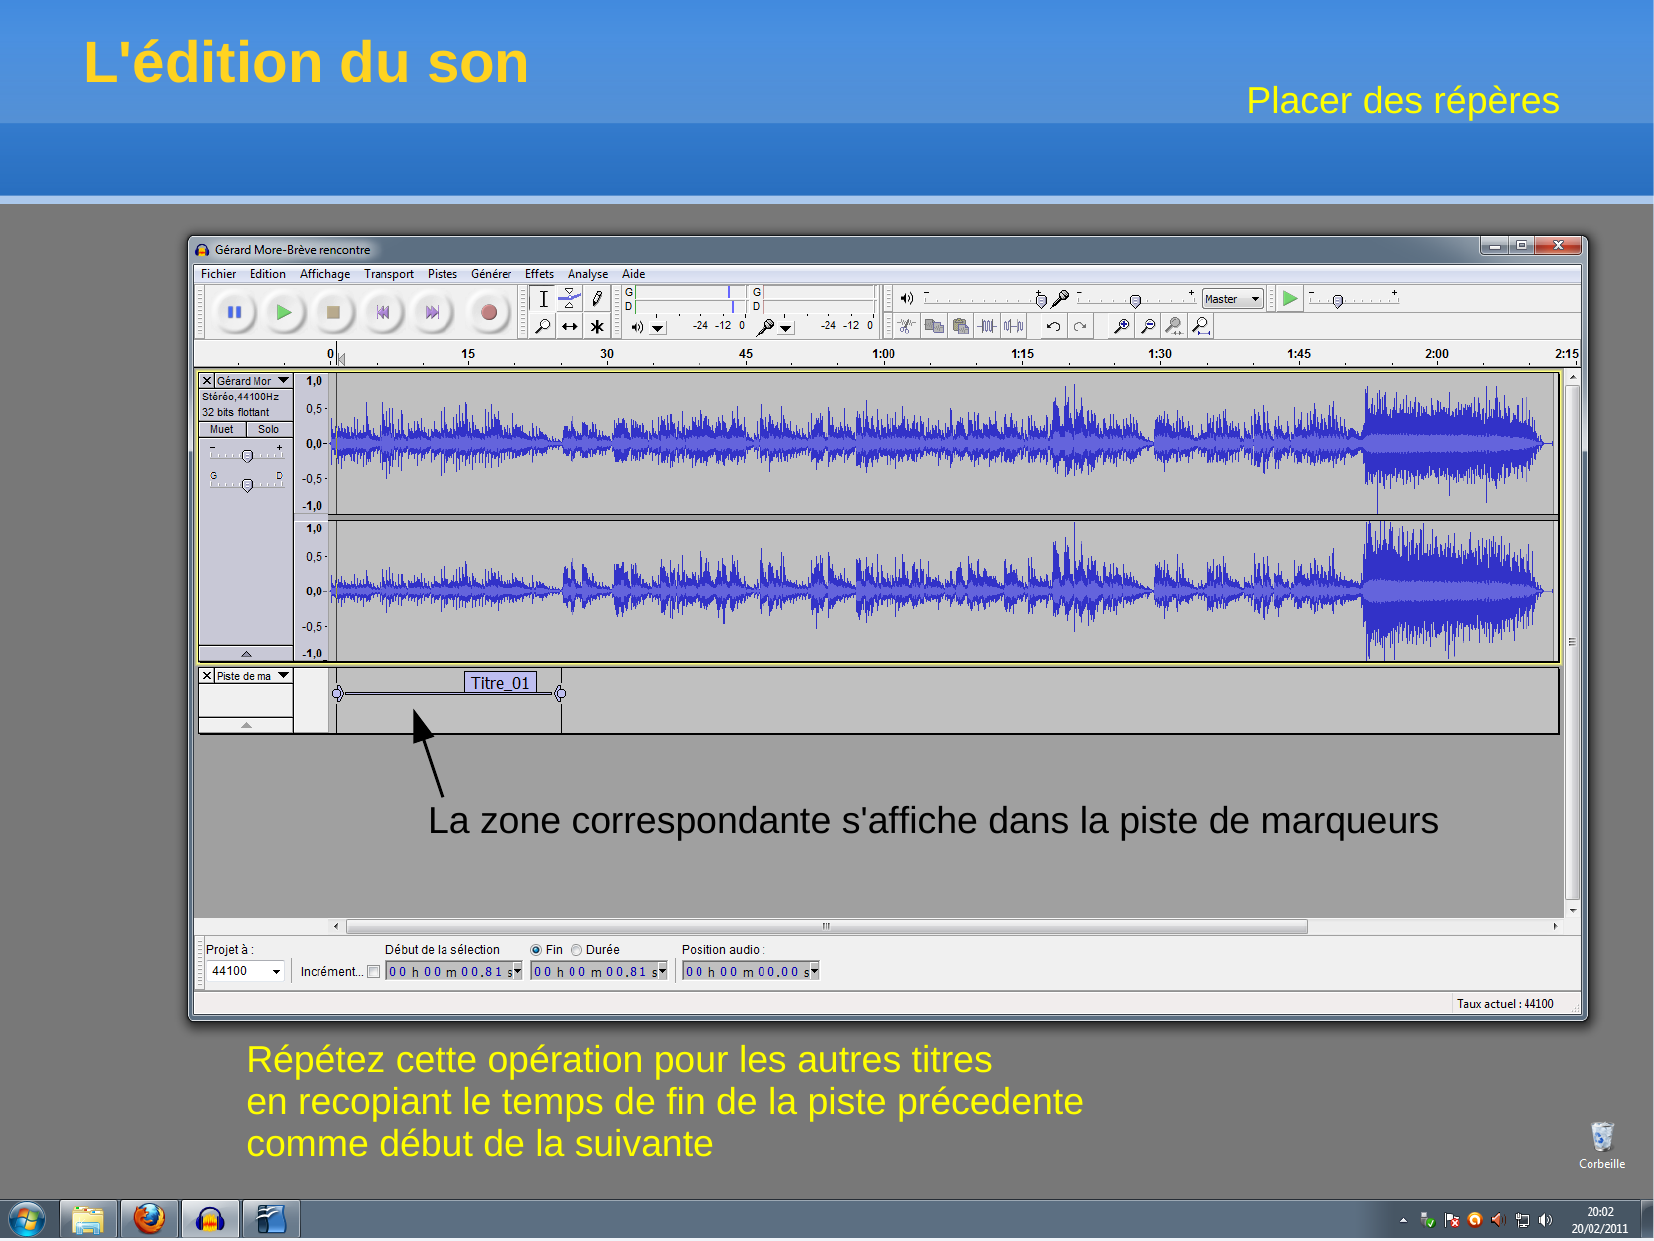

L'édition du son
 Placer des répères
#
La zone correspondante s'affiche dans la piste de marqueurs
Répétez cette opération pour les autres titres
en recopiant le temps de fin de la piste précedente
comme début de la suivante